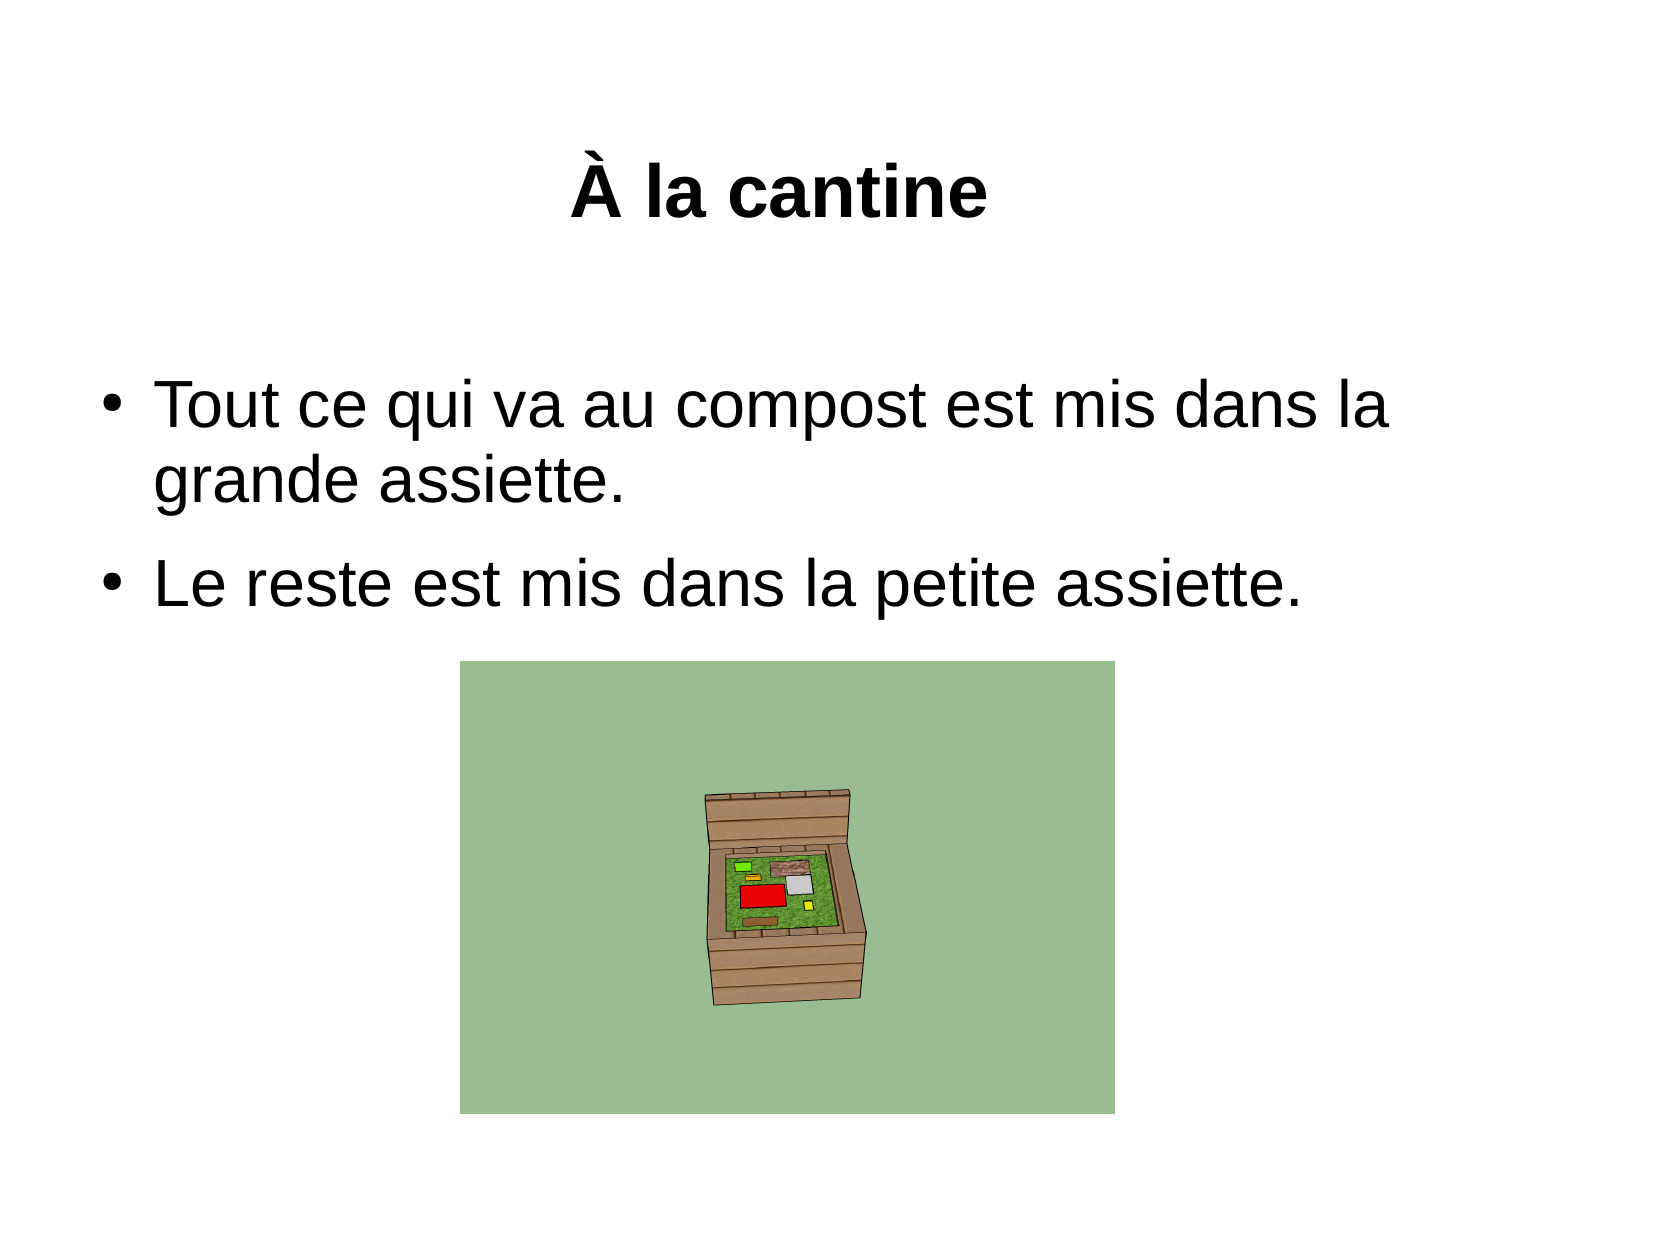

# À la cantine
Tout ce qui va au compost est mis dans la grande assiette.
Le reste est mis dans la petite assiette.